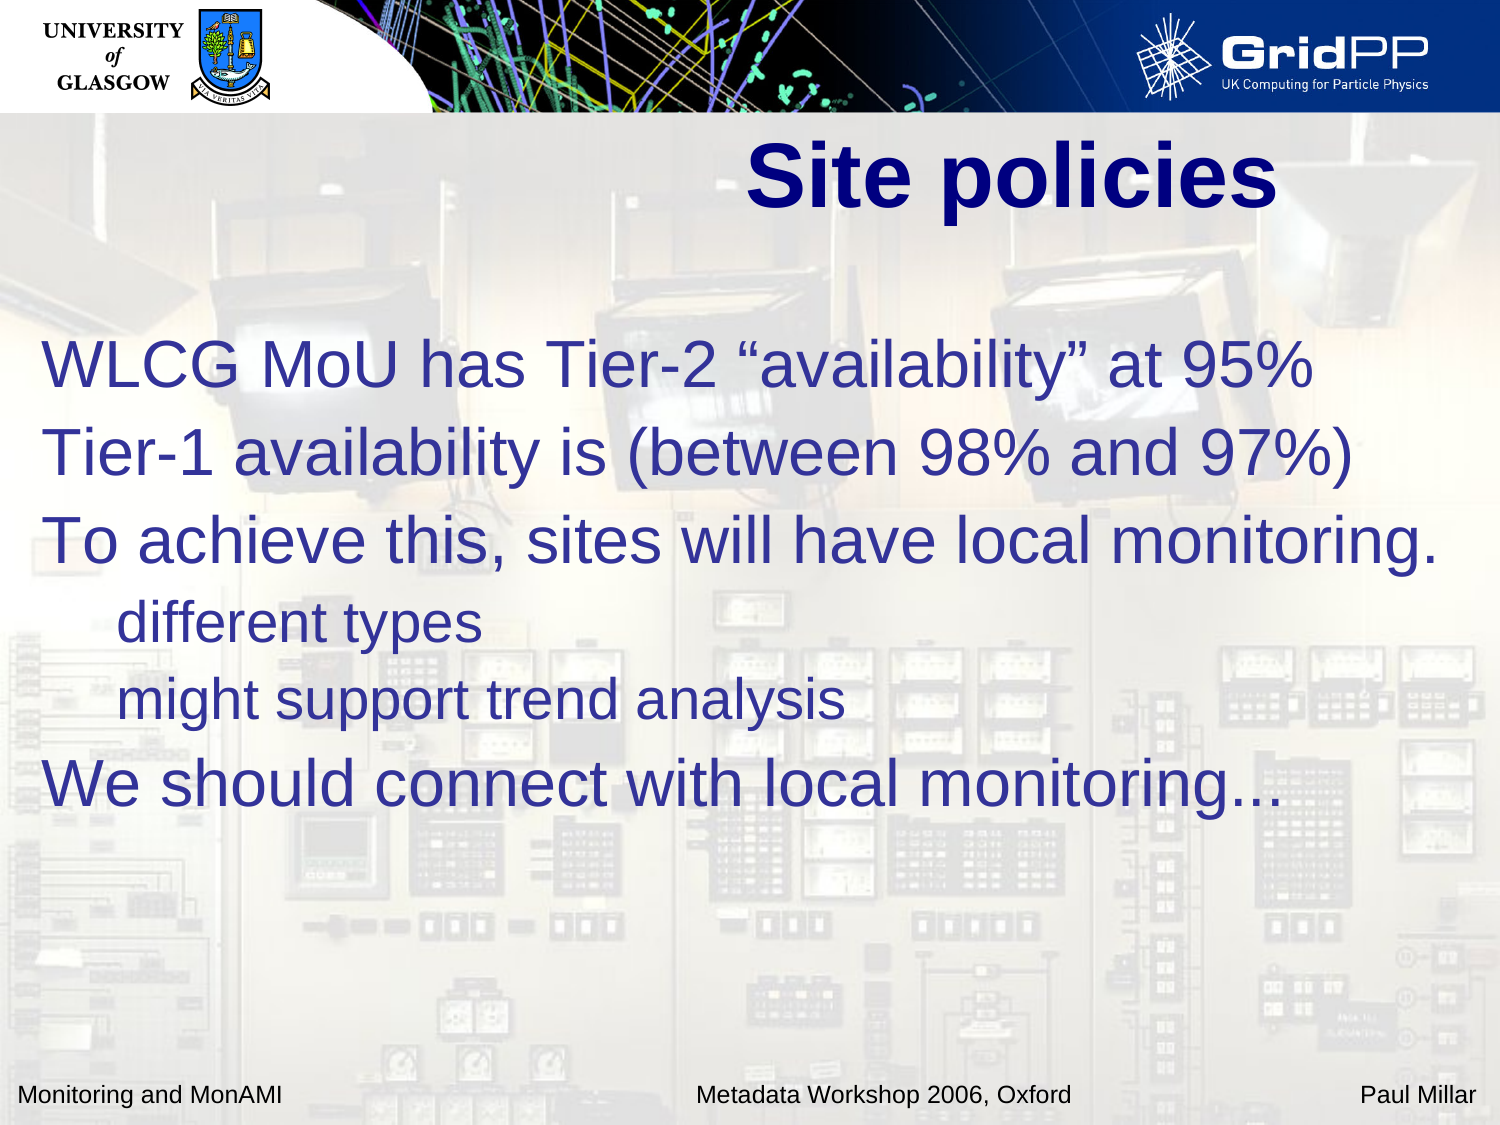

# Site policies
WLCG MoU has Tier-2 “availability” at 95%
Tier-1 availability is (between 98% and 97%)
To achieve this, sites will have local monitoring.
different types
might support trend analysis
We should connect with local monitoring...